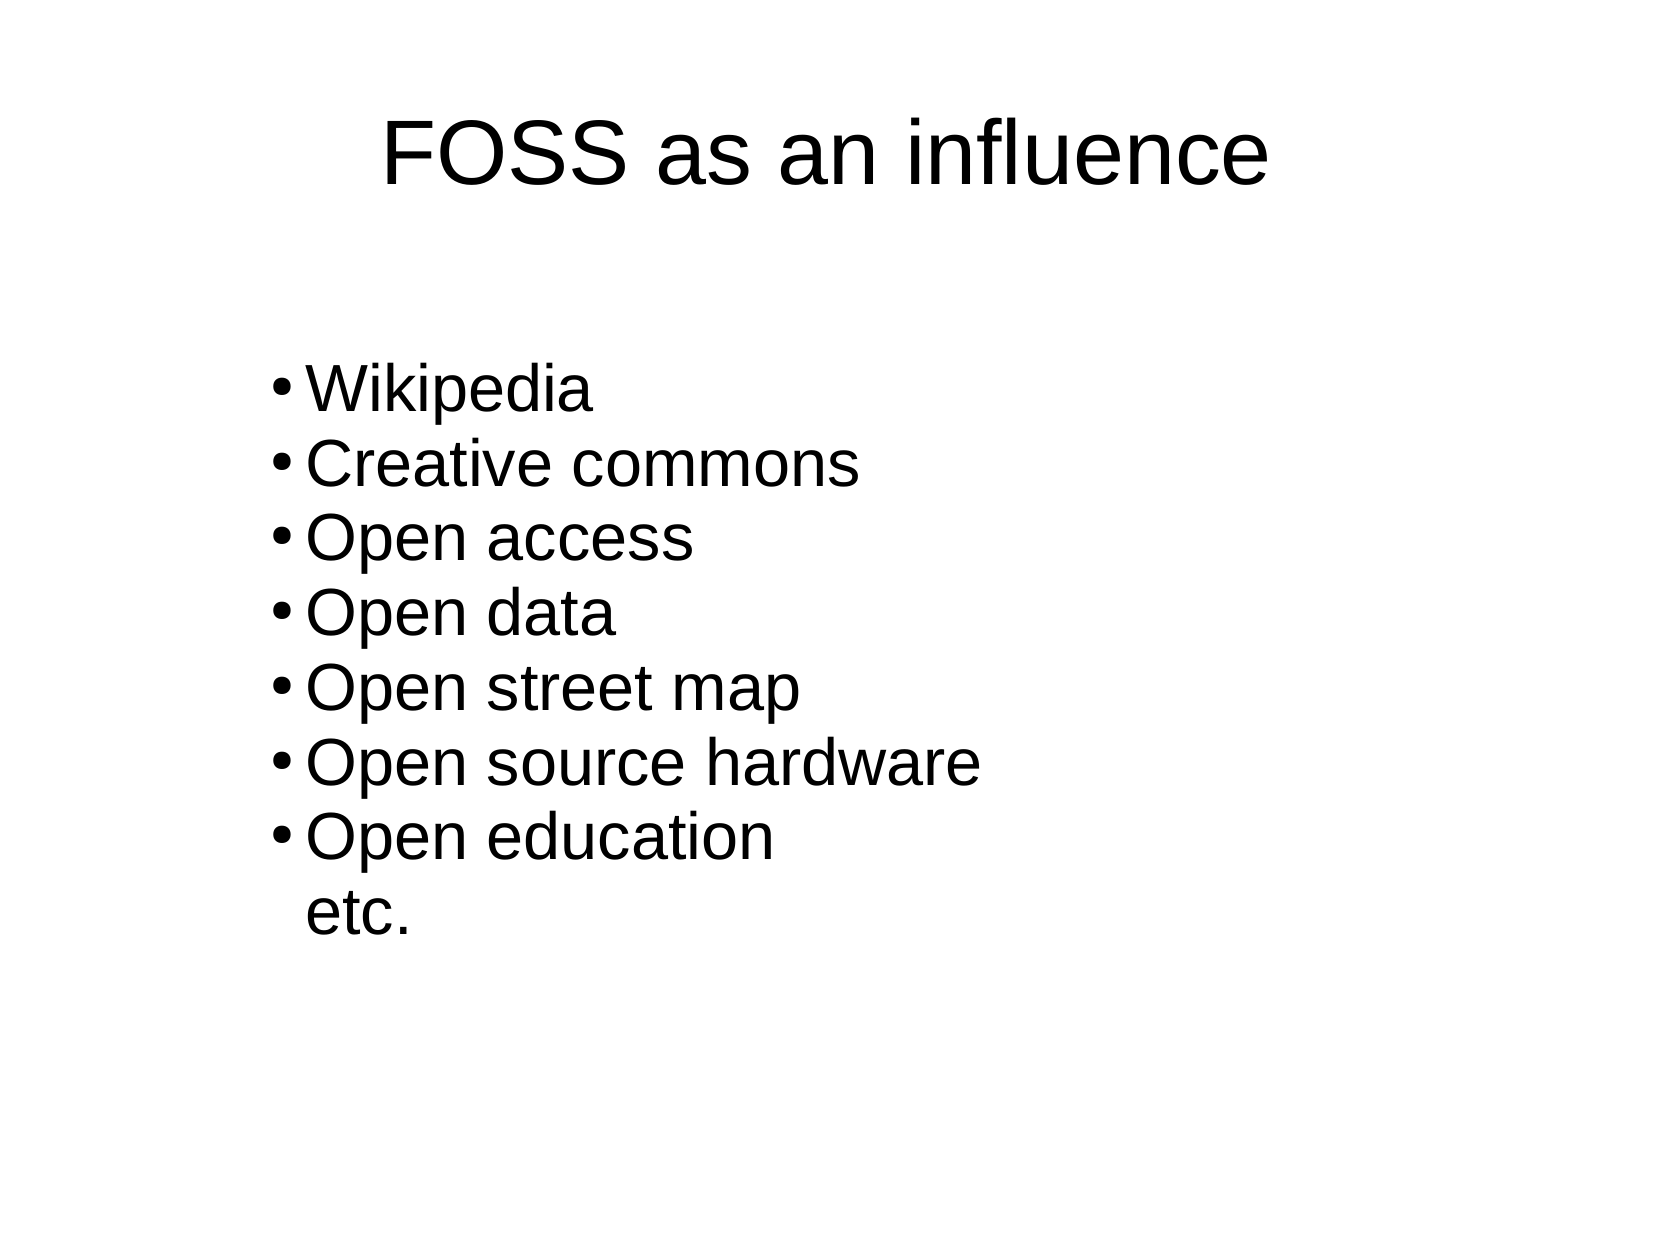

# FOSS as an influence
Wikipedia
Creative commons
Open access
Open data
Open street map
Open source hardware
Open education
etc.